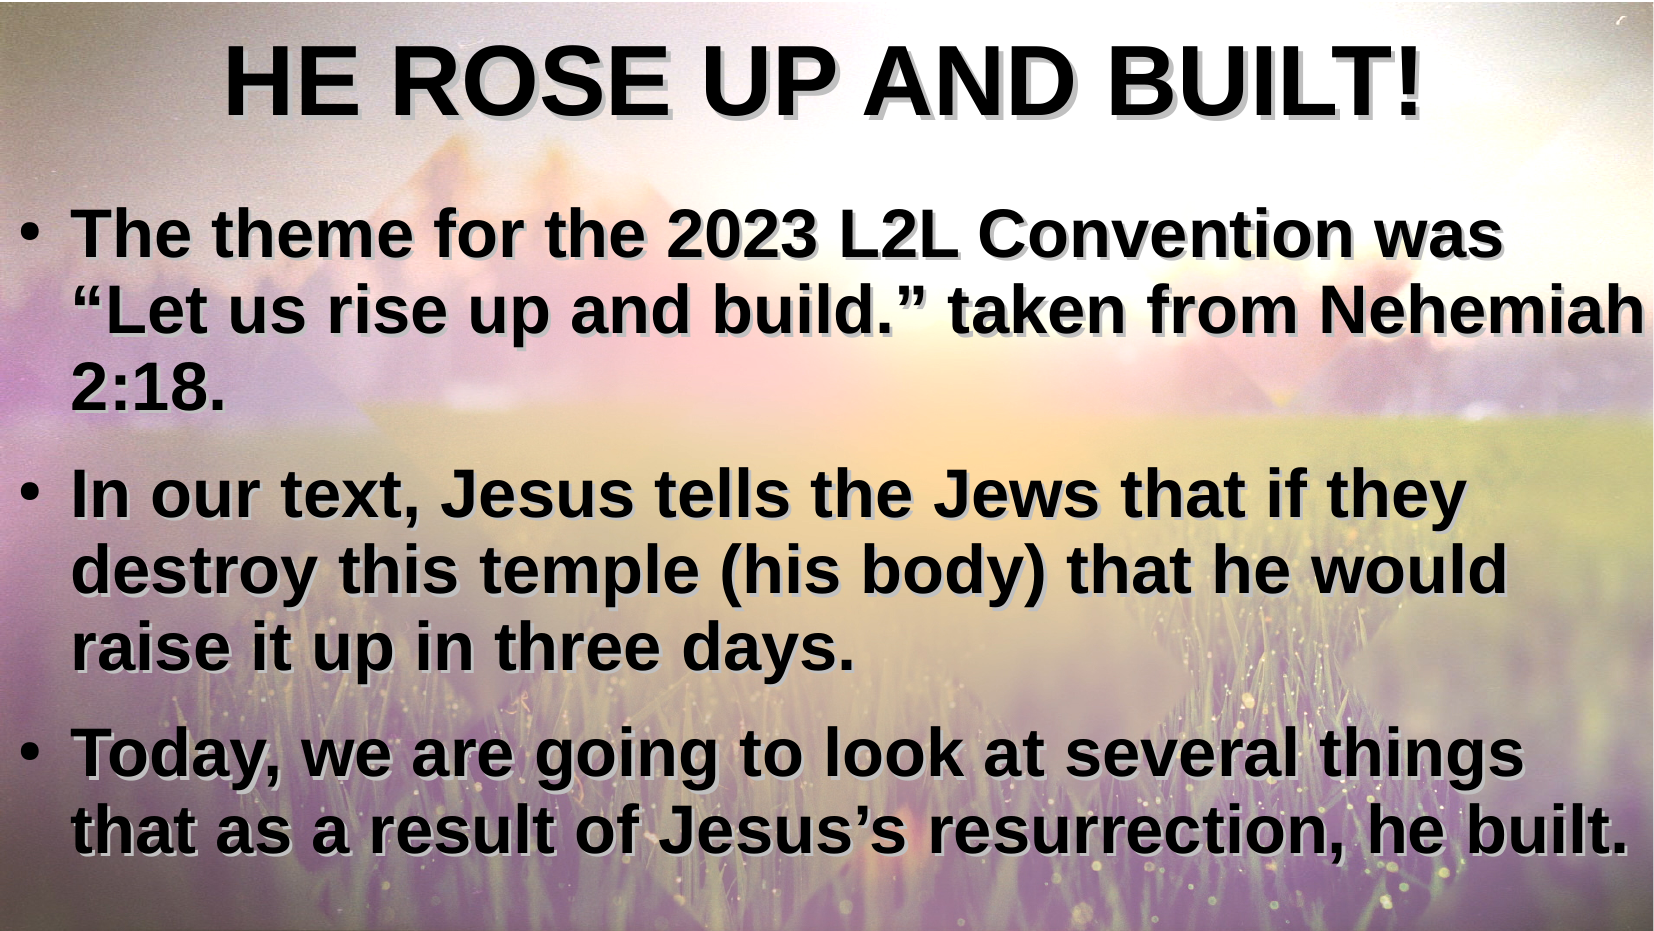

# HE ROSE UP AND BUILT!
The theme for the 2023 L2L Convention was “Let us rise up and build.” taken from Nehemiah 2:18.
In our text, Jesus tells the Jews that if they destroy this temple (his body) that he would raise it up in three days.
Today, we are going to look at several things that as a result of Jesus’s resurrection, he built.